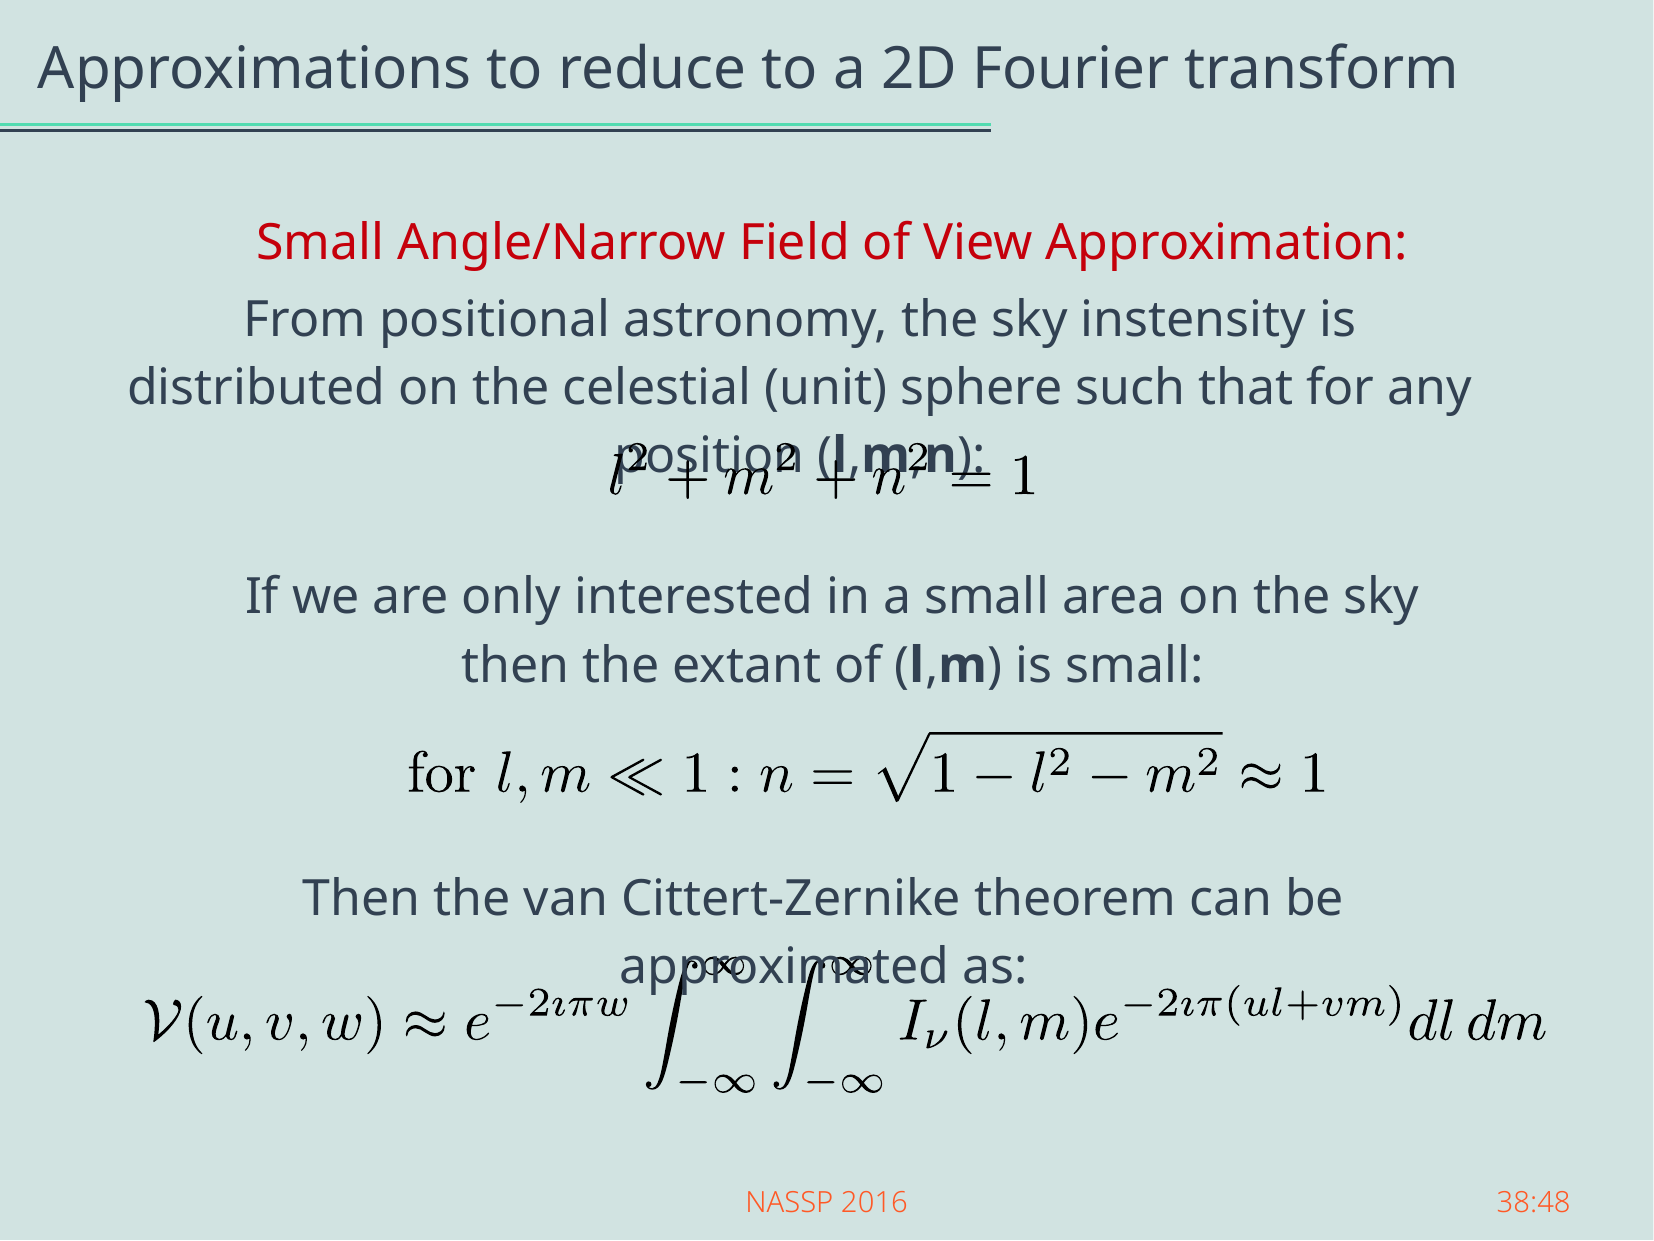

Approximations to reduce to a 2D Fourier transform
Small Angle/Narrow Field of View Approximation:
From positional astronomy, the sky instensity is distributed on the celestial (unit) sphere such that for any position (l,m,n):
If we are only interested in a small area on the sky then the extant of (l,m) is small:
Then the van Cittert-Zernike theorem can be approximated as:
NASSP 2016
38